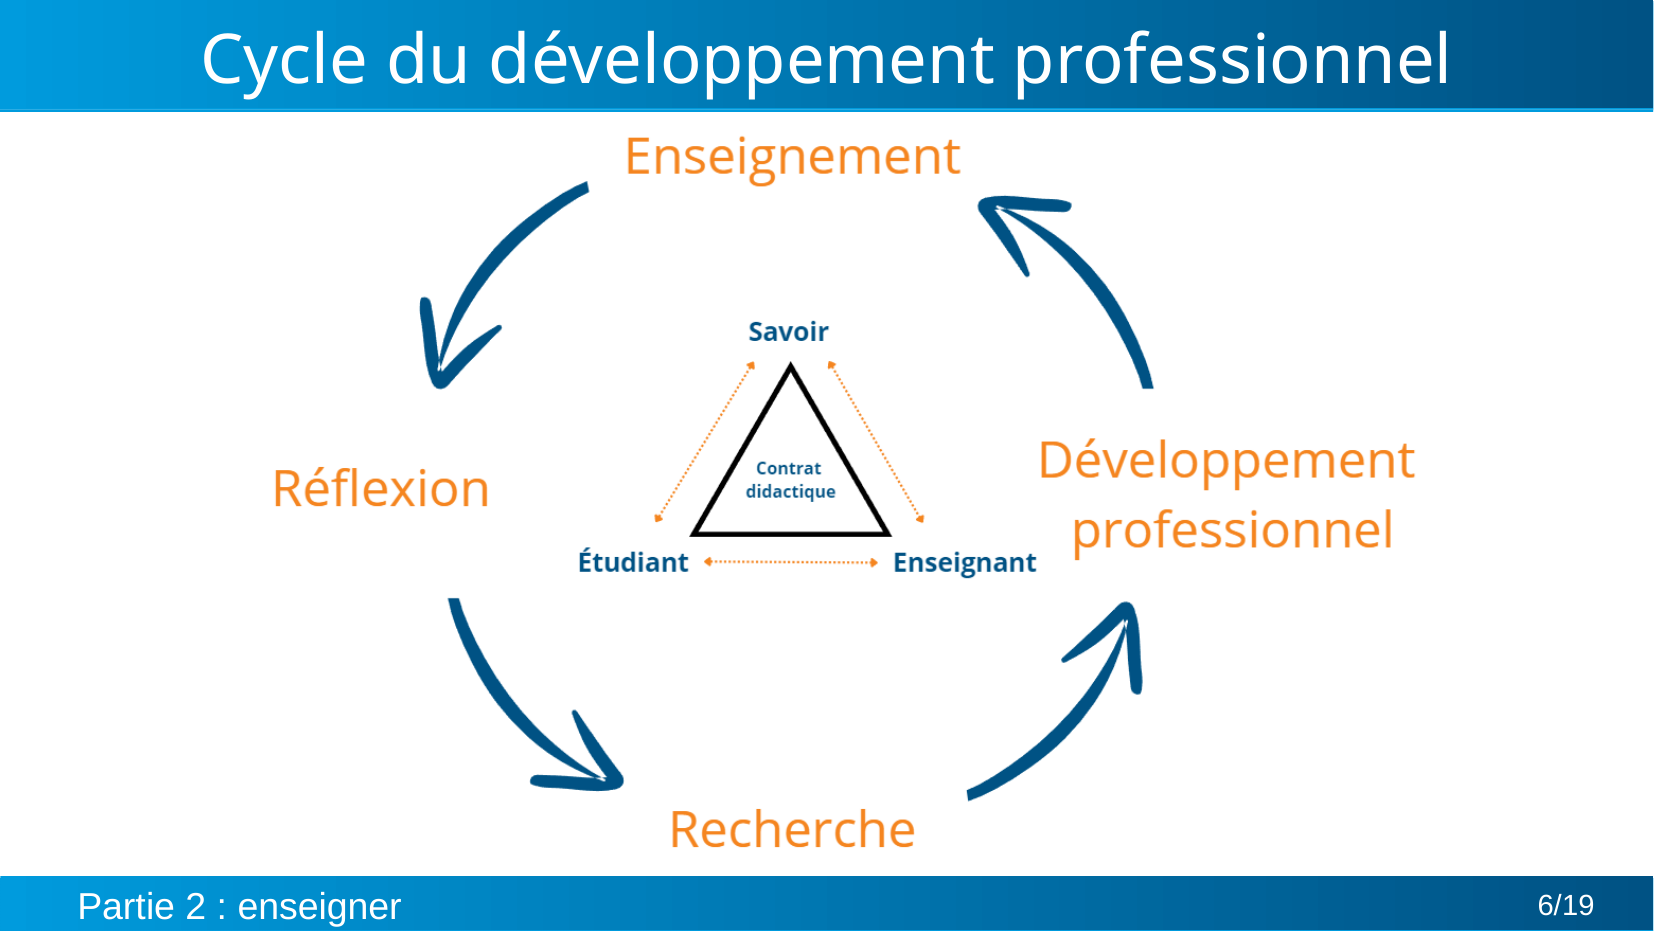

# Cycle du développement professionnel
Partie 2 : enseigner
6